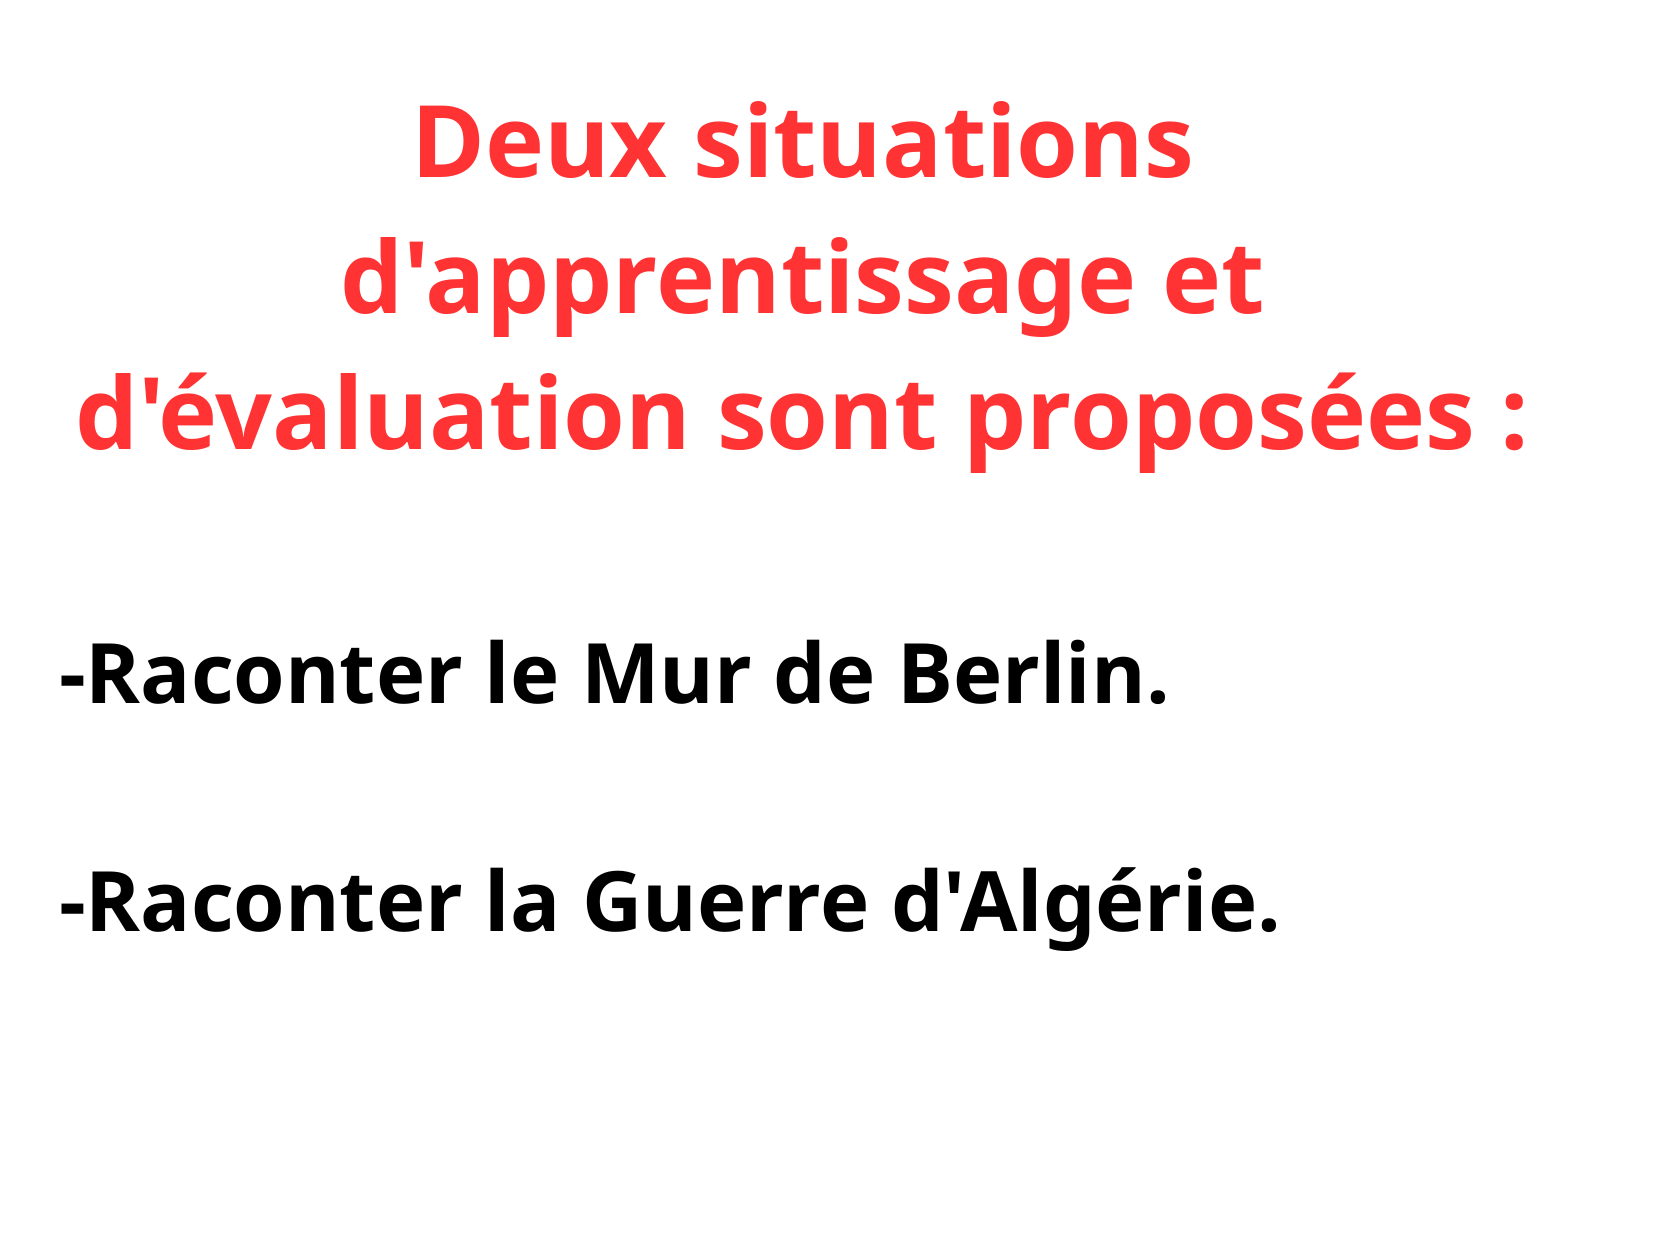

# Deux situations d'apprentissage et d'évaluation sont proposées :
-Raconter le Mur de Berlin.
-Raconter la Guerre d'Algérie.